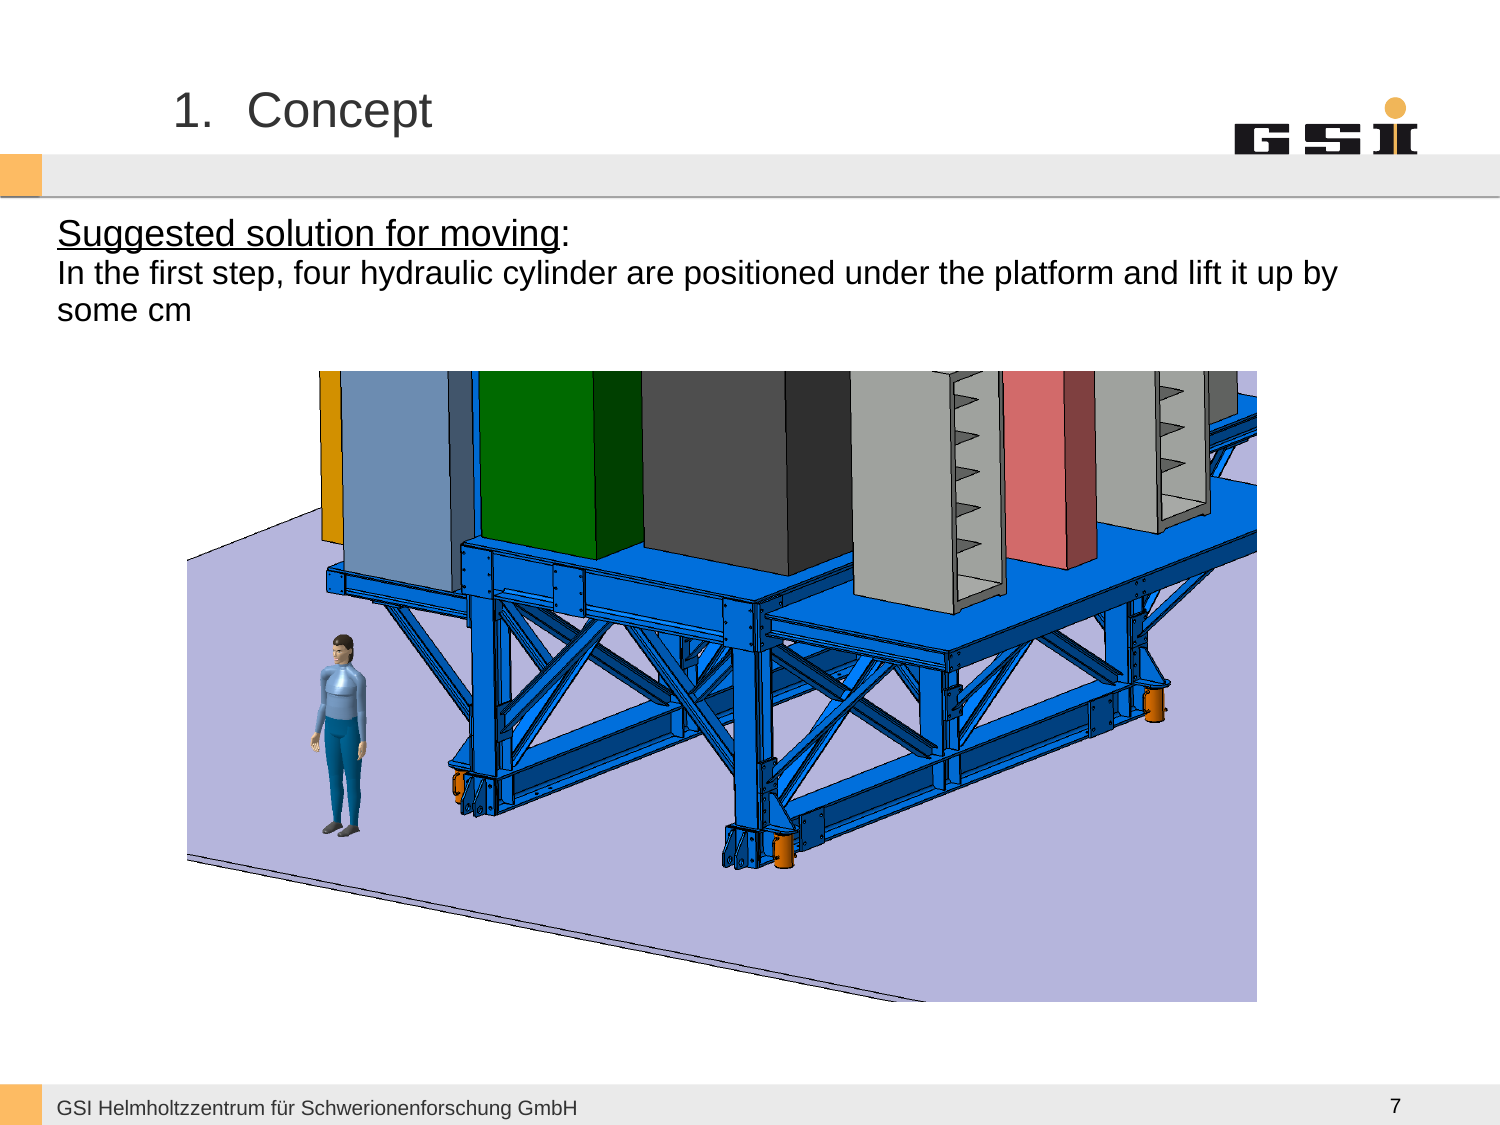

# 1.	Concept
Suggested solution for moving:
In the first step, four hydraulic cylinder are positioned under the platform and lift it up by
some cm